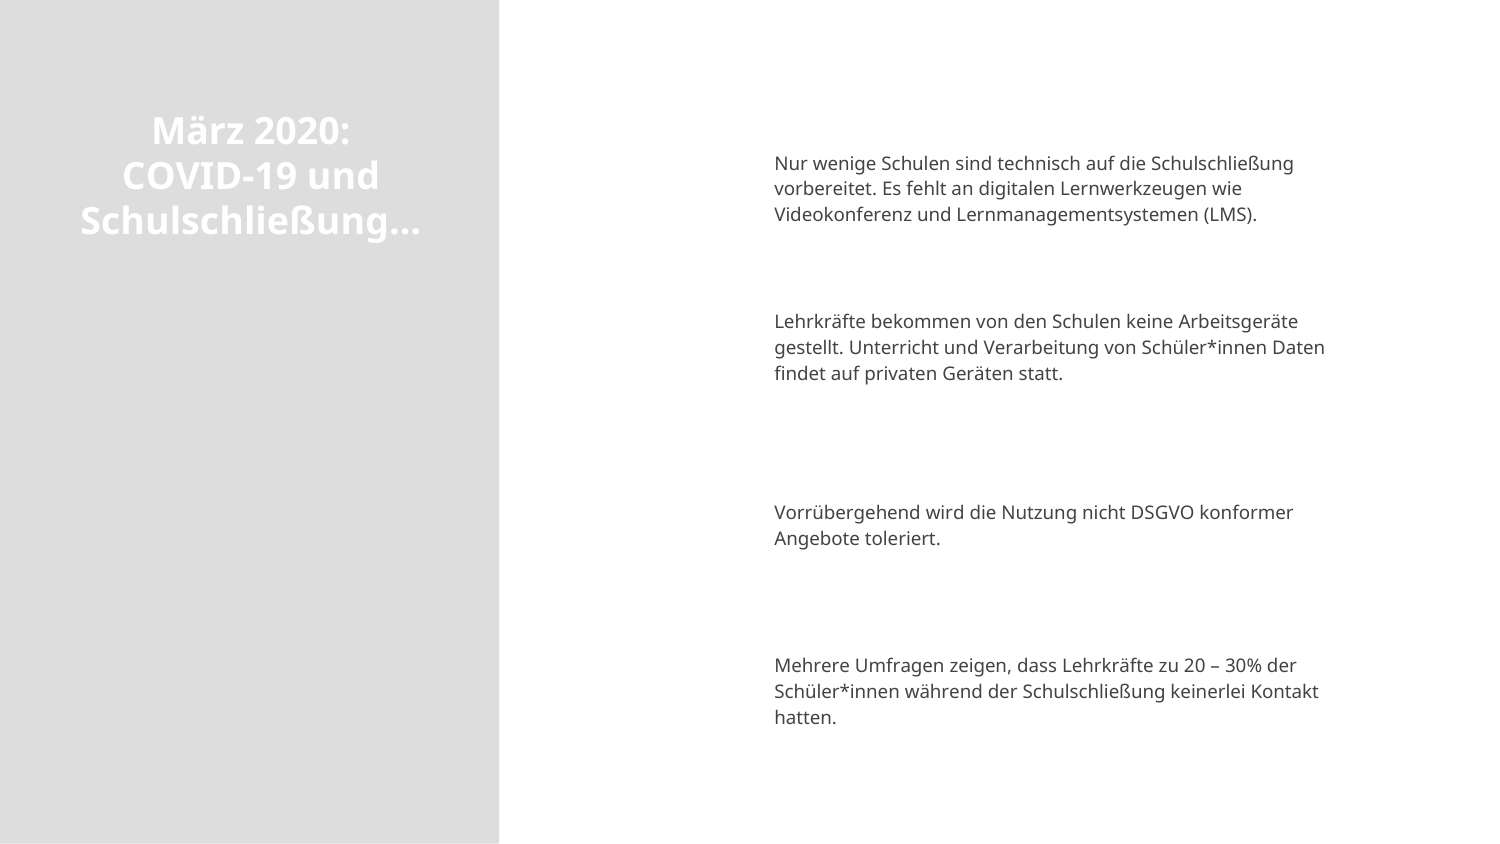

März 2020:
COVID-19 und Schulschließung…
Nur wenige Schulen sind technisch auf die Schulschließung vorbereitet. Es fehlt an digitalen Lernwerkzeugen wie Videokonferenz und Lernmanagementsystemen (LMS).
Lehrkräfte bekommen von den Schulen keine Arbeitsgeräte gestellt. Unterricht und Verarbeitung von Schüler*innen Daten findet auf privaten Geräten statt.
Vorrübergehend wird die Nutzung nicht DSGVO konformer Angebote toleriert.
Mehrere Umfragen zeigen, dass Lehrkräfte zu 20 – 30% der Schüler*innen während der Schulschließung keinerlei Kontakt hatten.